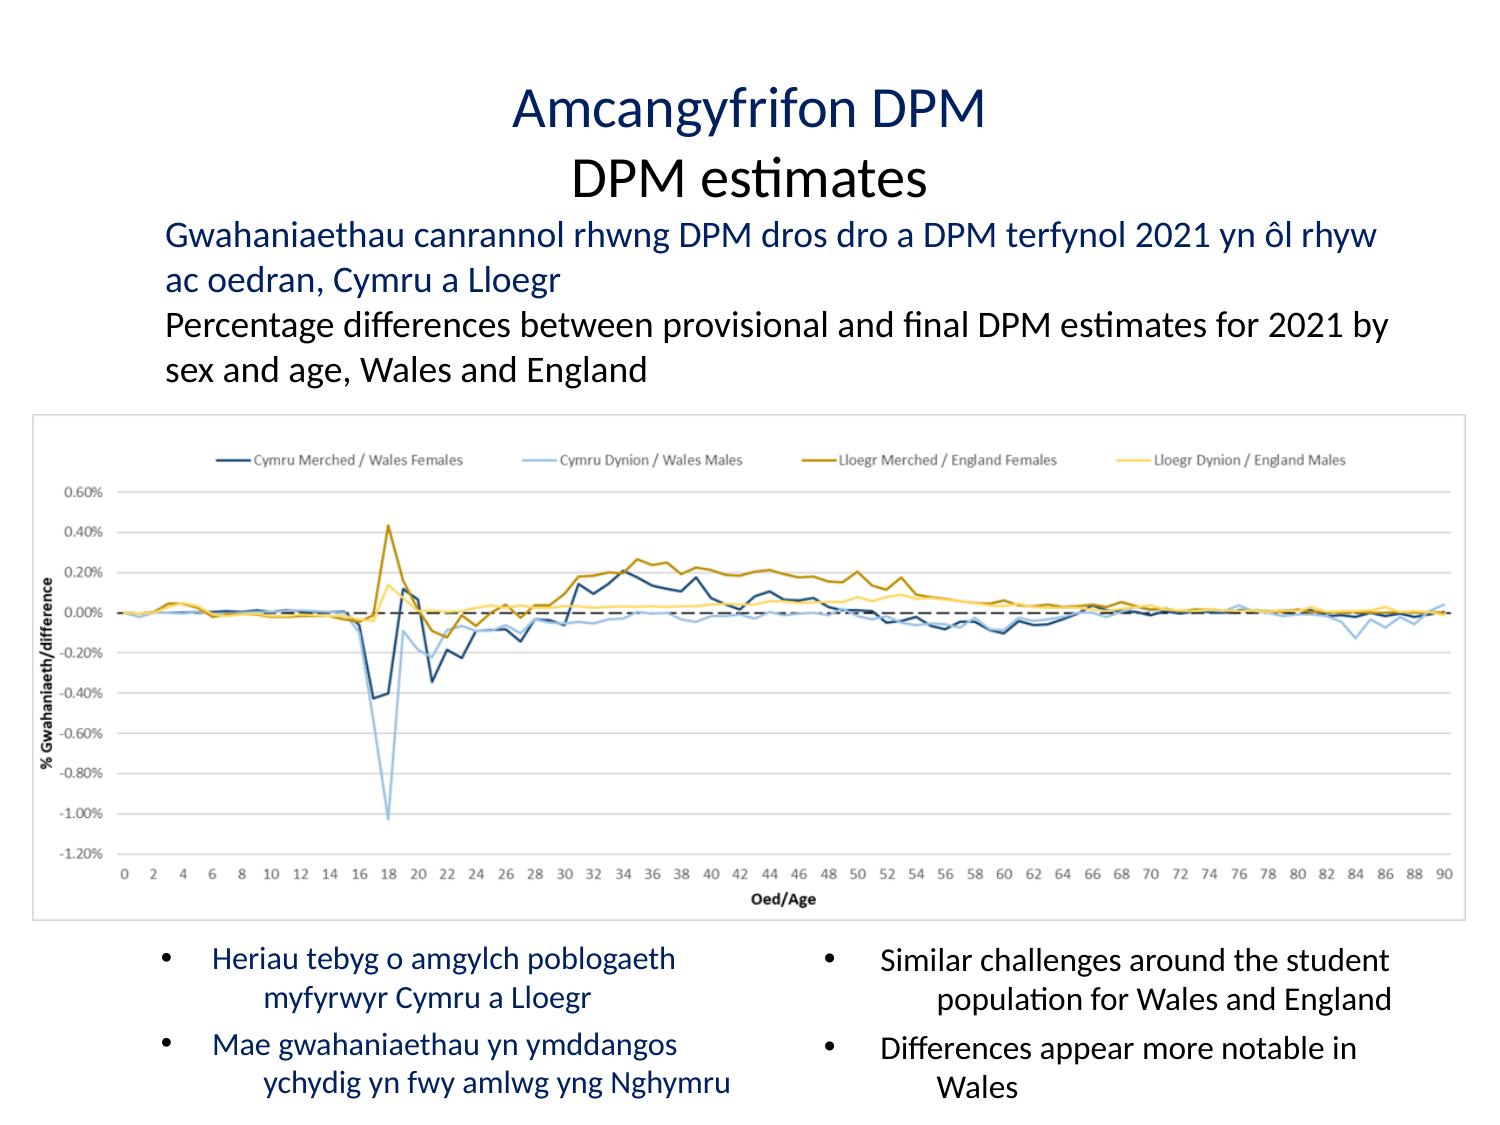

Amcangyfrifon DPM
DPM estimates
Gwahaniaethau canrannol rhwng DPM dros dro a DPM terfynol 2021 yn ôl rhyw ac oedran, Cymru a Lloegr
Percentage differences between provisional and final DPM estimates for 2021 by sex and age, Wales and England
Heriau tebyg o amgylch poblogaeth myfyrwyr Cymru a Lloegr
Mae gwahaniaethau yn ymddangos ychydig yn fwy amlwg yng Nghymru
# Similar challenges around the student population for Wales and England
Differences appear more notable in Wales